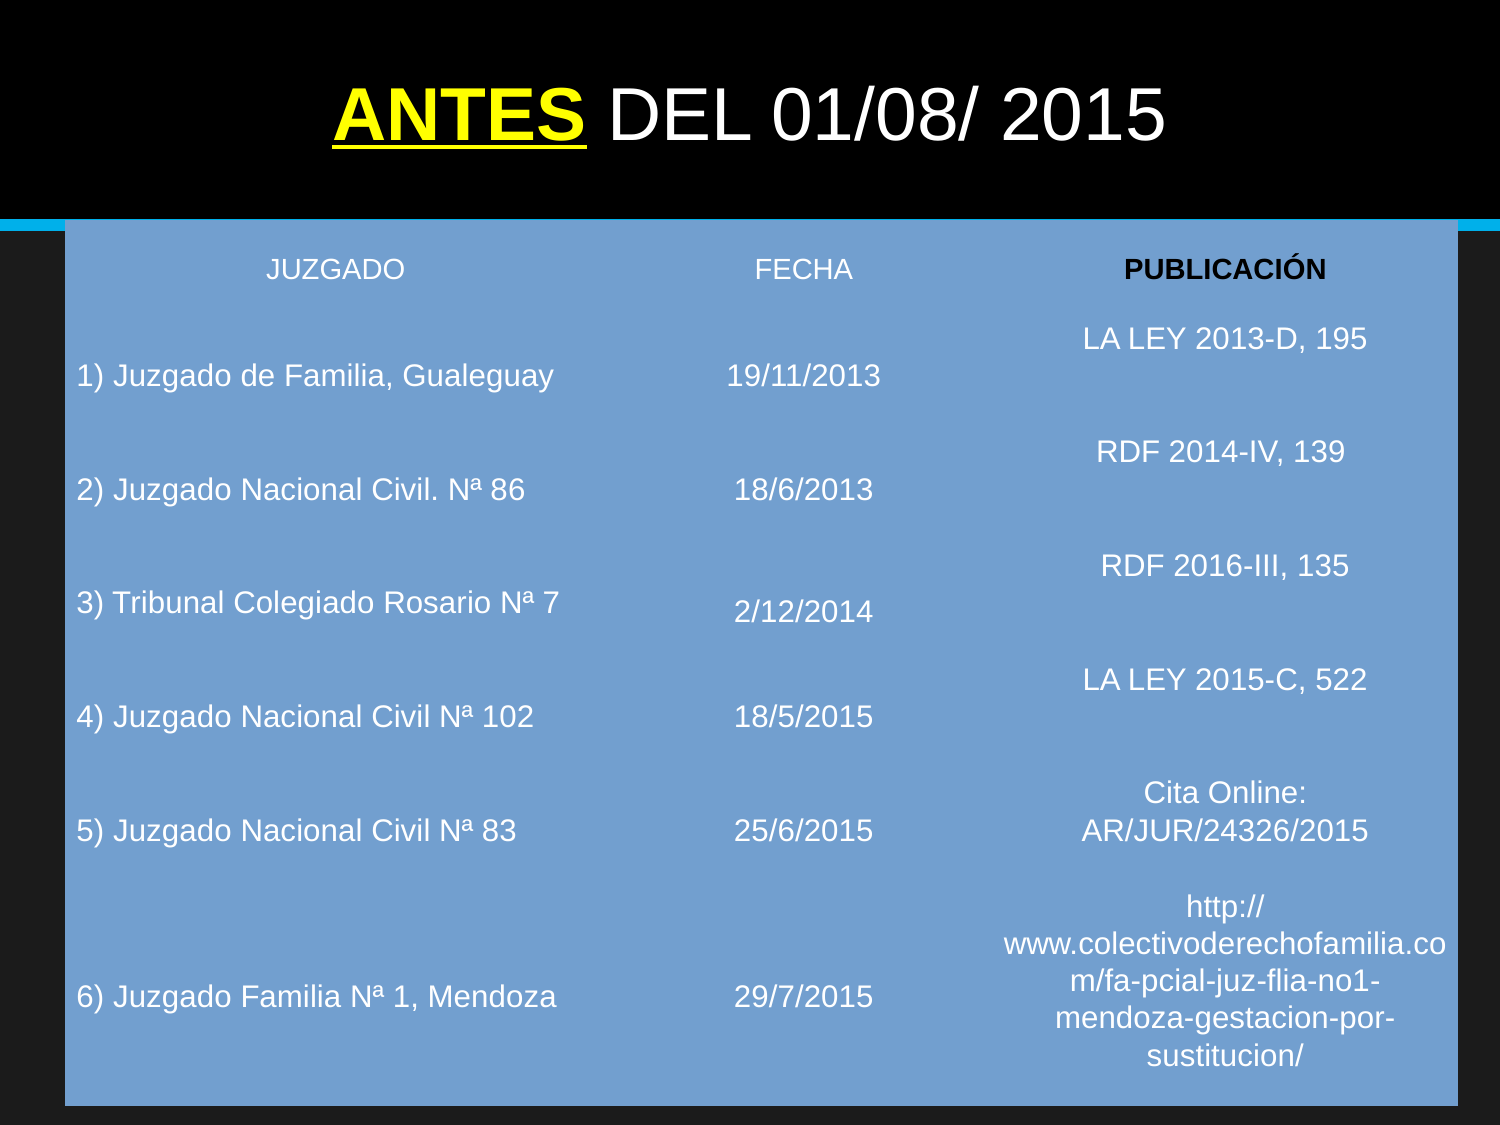

# ANTES DEL 01/08/ 2015
| JUZGADO | FECHA | PUBLICACIÓN |
| --- | --- | --- |
| 1) Juzgado de Familia, Gualeguay | 19/11/2013 | LA LEY 2013-D, 195 |
| 2) Juzgado Nacional Civil. Nª 86 | 18/6/2013 | RDF 2014-IV, 139 |
| 3) Tribunal Colegiado Rosario Nª 7 | 2/12/2014 | RDF 2016-III, 135 |
| 4) Juzgado Nacional Civil Nª 102 | 18/5/2015 | LA LEY 2015-C, 522 |
| 5) Juzgado Nacional Civil Nª 83 | 25/6/2015 | Cita Online: AR/JUR/24326/2015 |
| 6) Juzgado Familia Nª 1, Mendoza | 29/7/2015 | http://www.colectivoderechofamilia.com/fa-pcial-juz-flia-no1-mendoza-gestacion-por-sustitucion/ |